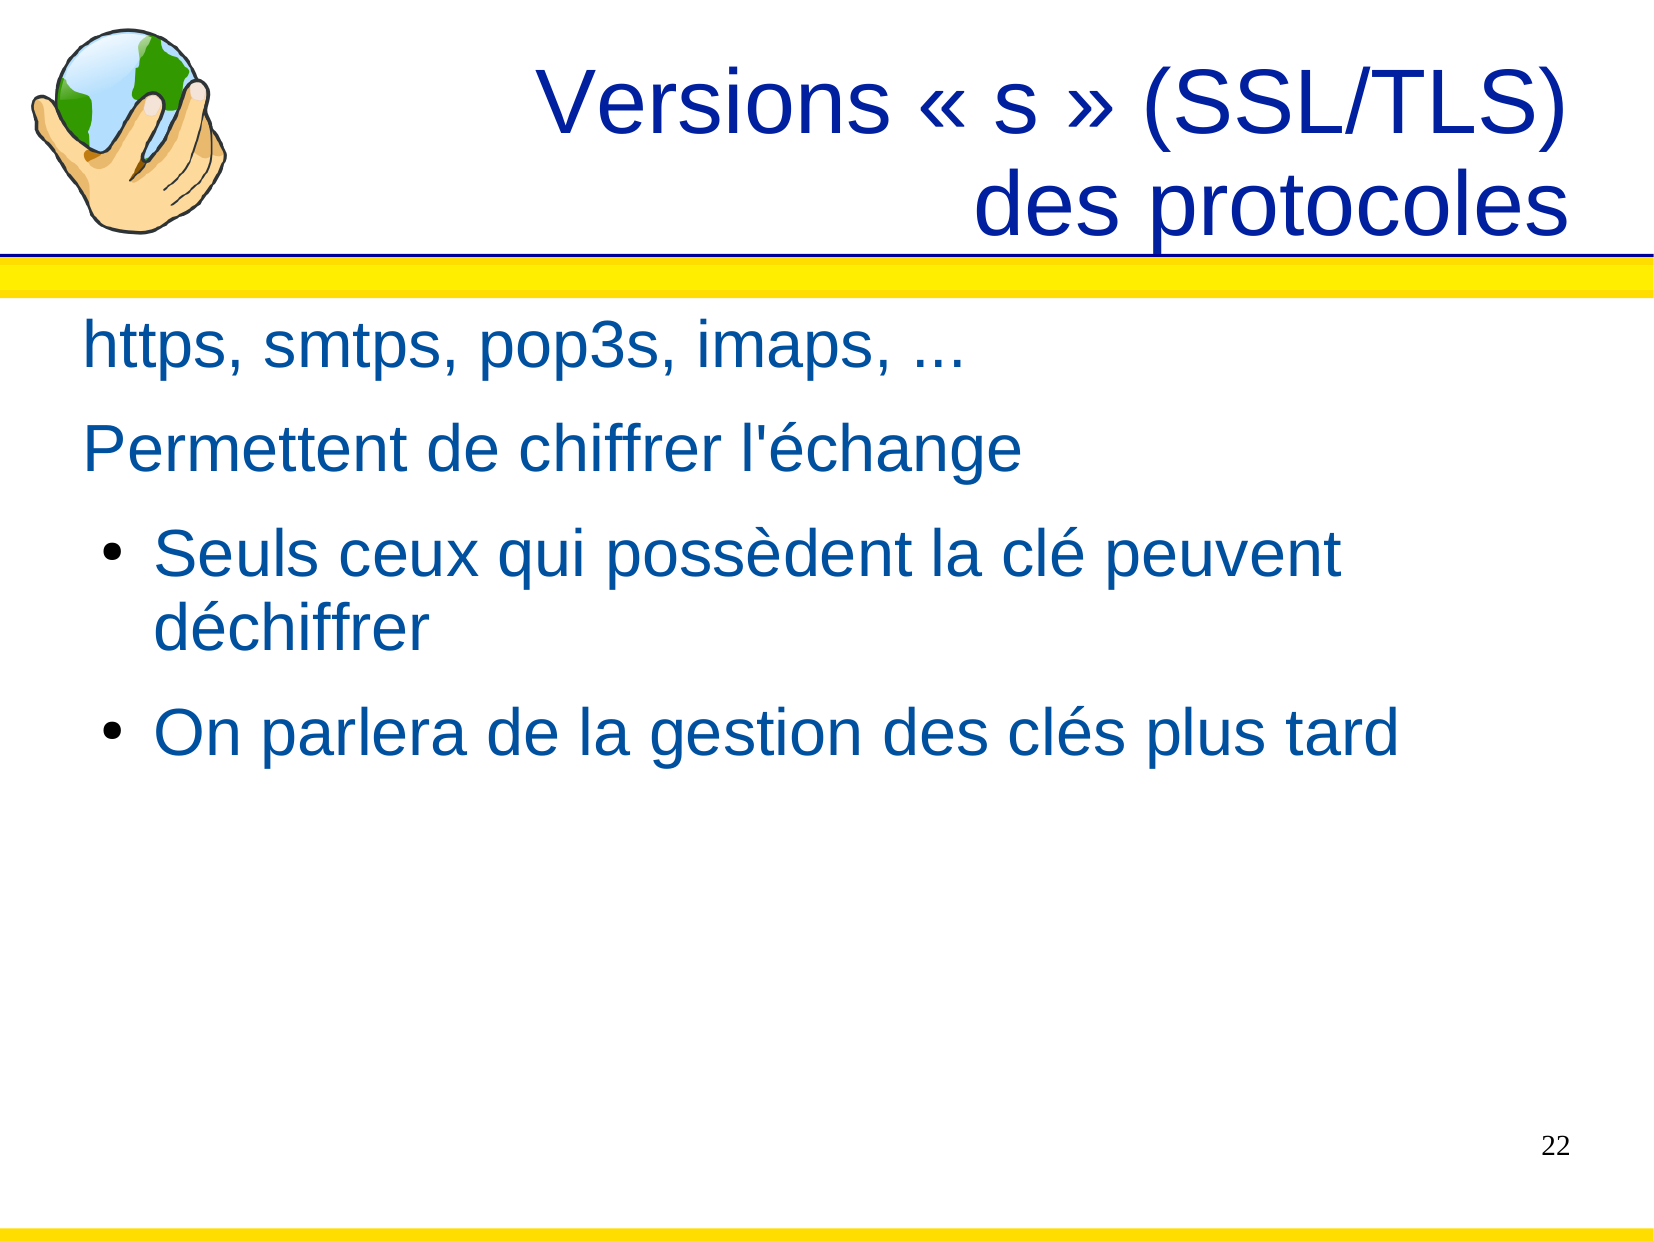

# Versions « s » (SSL/TLS) des protocoles
https, smtps, pop3s, imaps, ...
Permettent de chiffrer l'échange
Seuls ceux qui possèdent la clé peuvent déchiffrer
On parlera de la gestion des clés plus tard
22